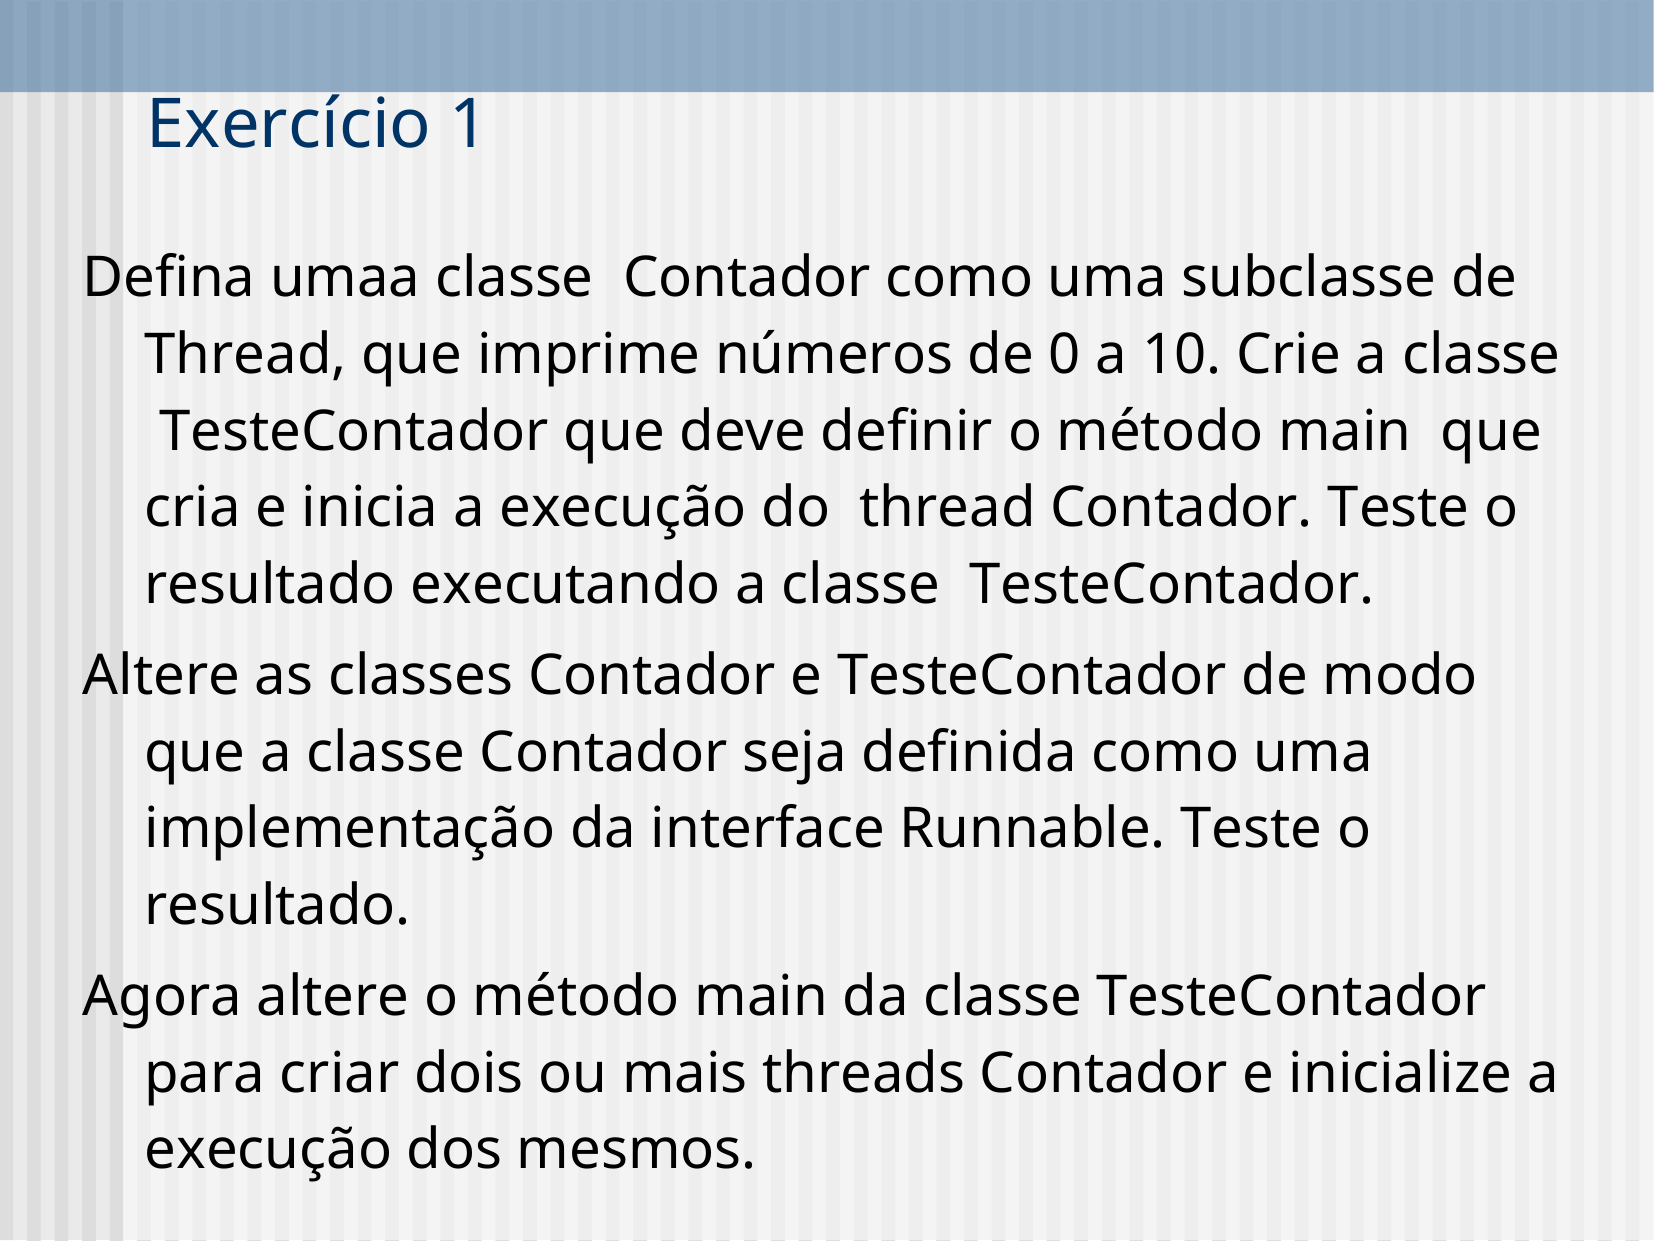

# Exercício 1
Defina umaa classe Contador como uma subclasse de Thread, que imprime números de 0 a 10. Crie a classe TesteContador que deve definir o método main que cria e inicia a execução do thread Contador. Teste o resultado executando a classe TesteContador.
Altere as classes Contador e TesteContador de modo que a classe Contador seja definida como uma implementação da interface Runnable. Teste o resultado.
Agora altere o método main da classe TesteContador para criar dois ou mais threads Contador e inicialize a execução dos mesmos.